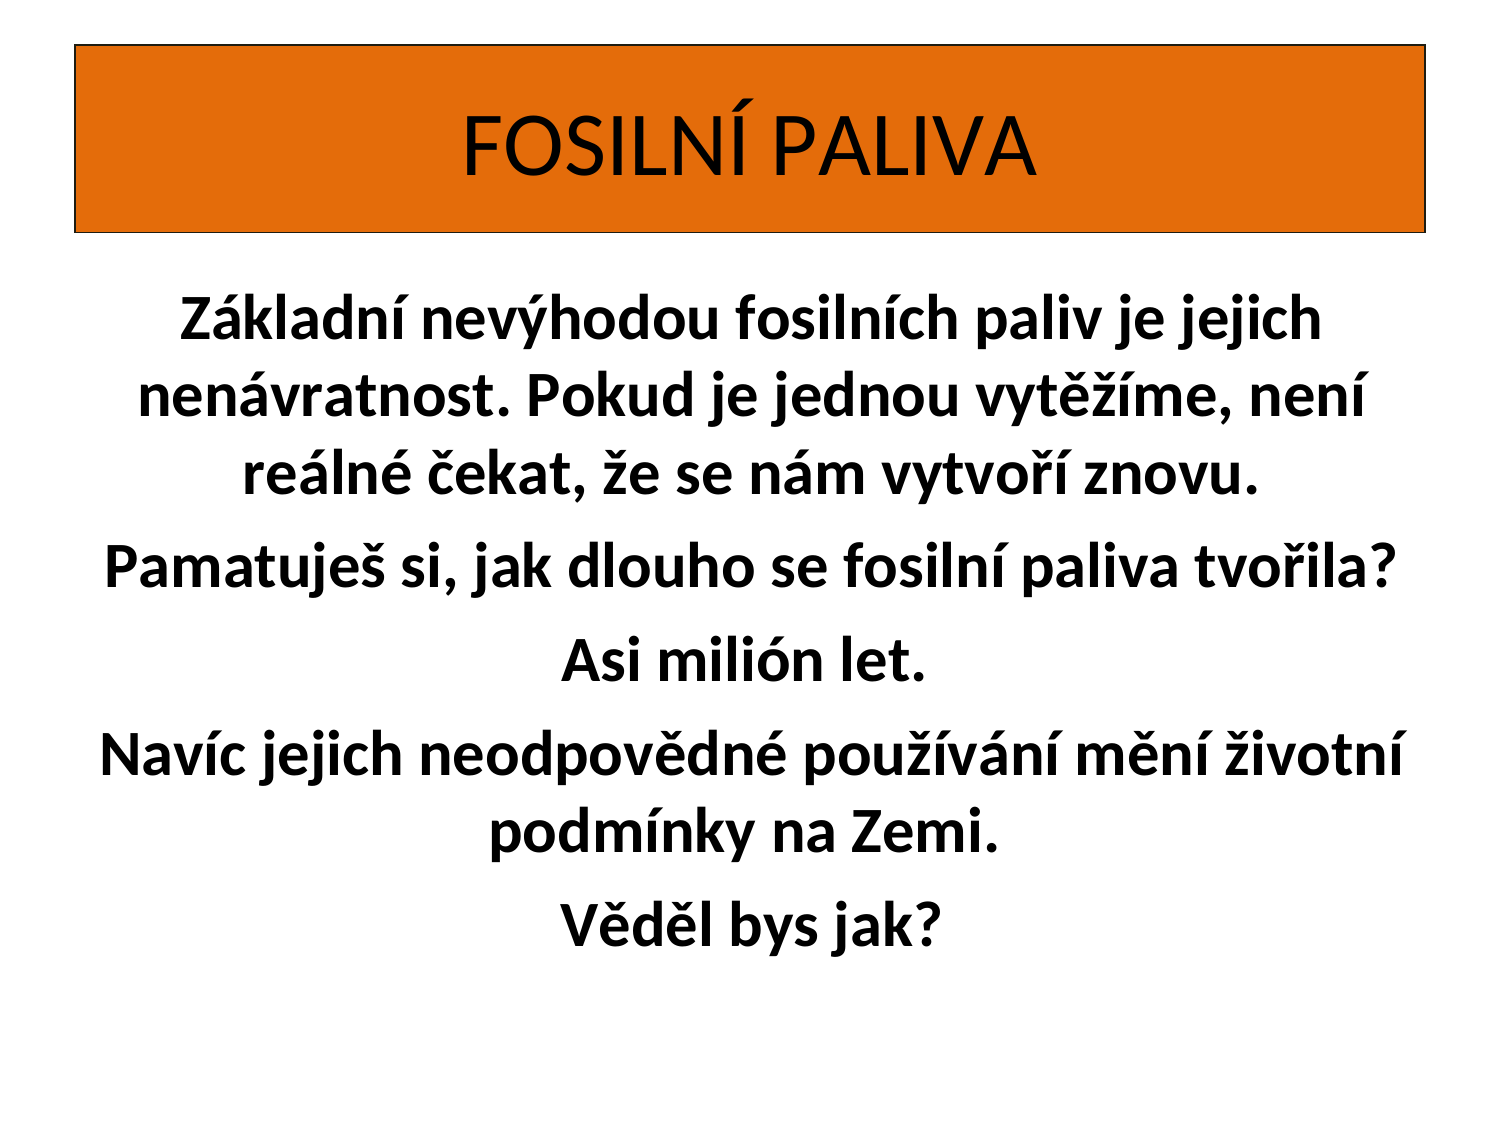

FOSILNÍ PALIVA
Základní nevýhodou fosilních paliv je jejich nenávratnost. Pokud je jednou vytěžíme, není reálné čekat, že se nám vytvoří znovu.
Pamatuješ si, jak dlouho se fosilní paliva tvořila?
Asi milión let.
Navíc jejich neodpovědné používání mění životní podmínky na Zemi.
Věděl bys jak?